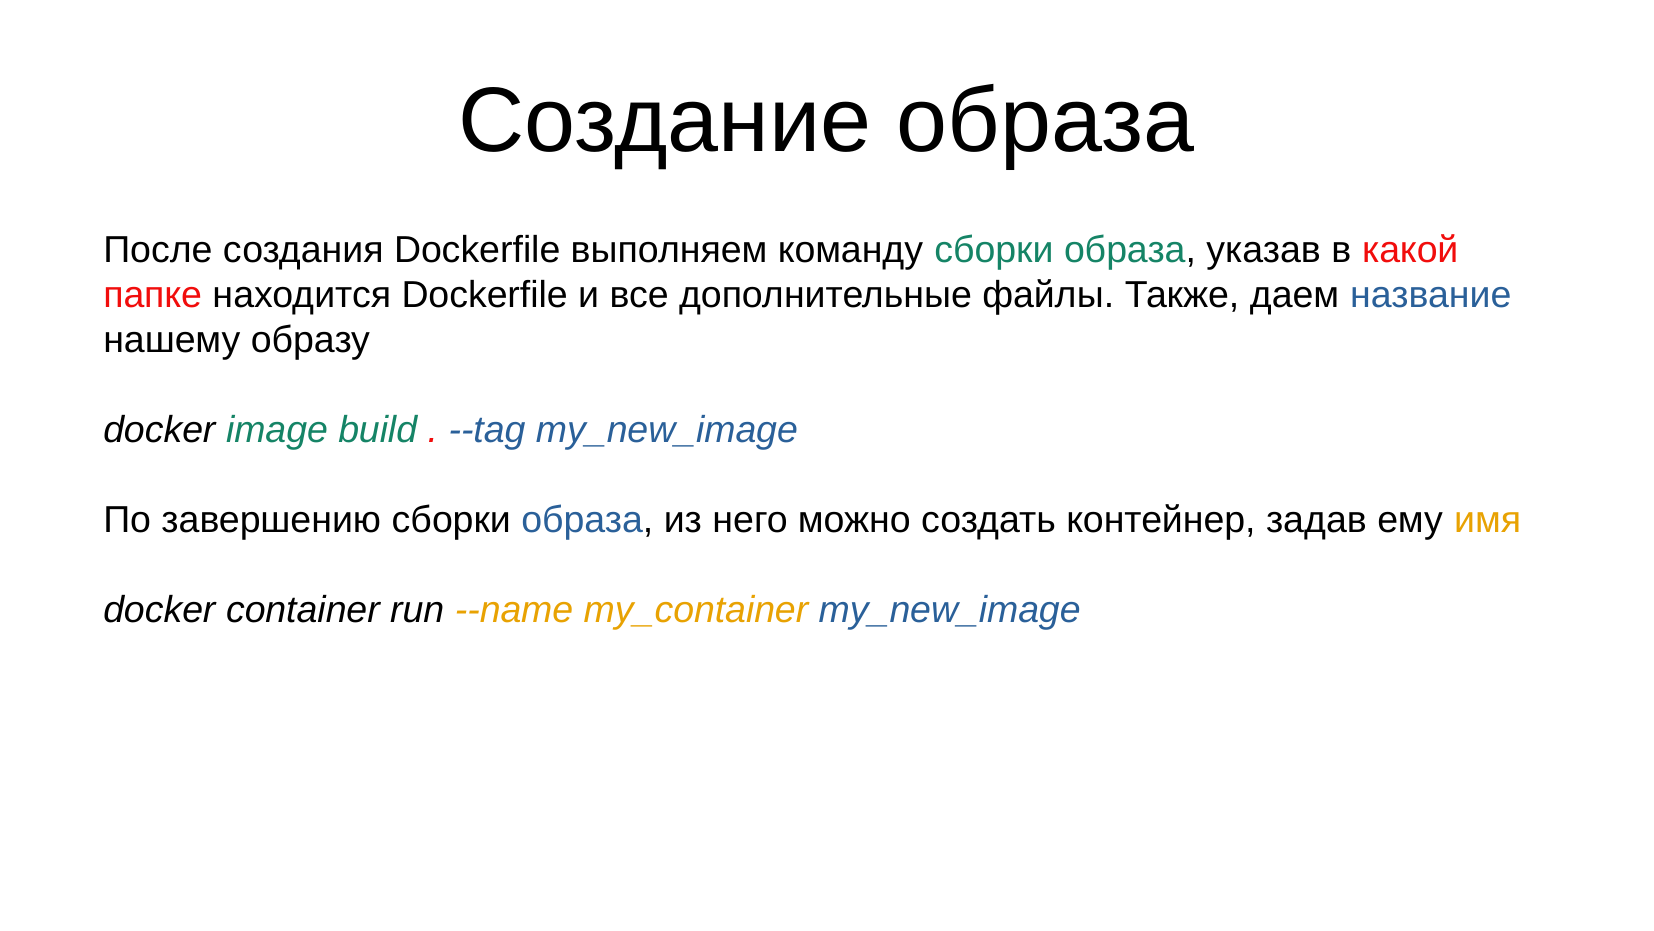

# Создание образа
После создания Dockerfile выполняем команду сборки образа, указав в какой папке находится Dockerfile и все дополнительные файлы. Также, даем название нашему образу
docker image build . --tag my_new_image
По завершению сборки образа, из него можно создать контейнер, задав ему имя
docker container run --name my_container my_new_image